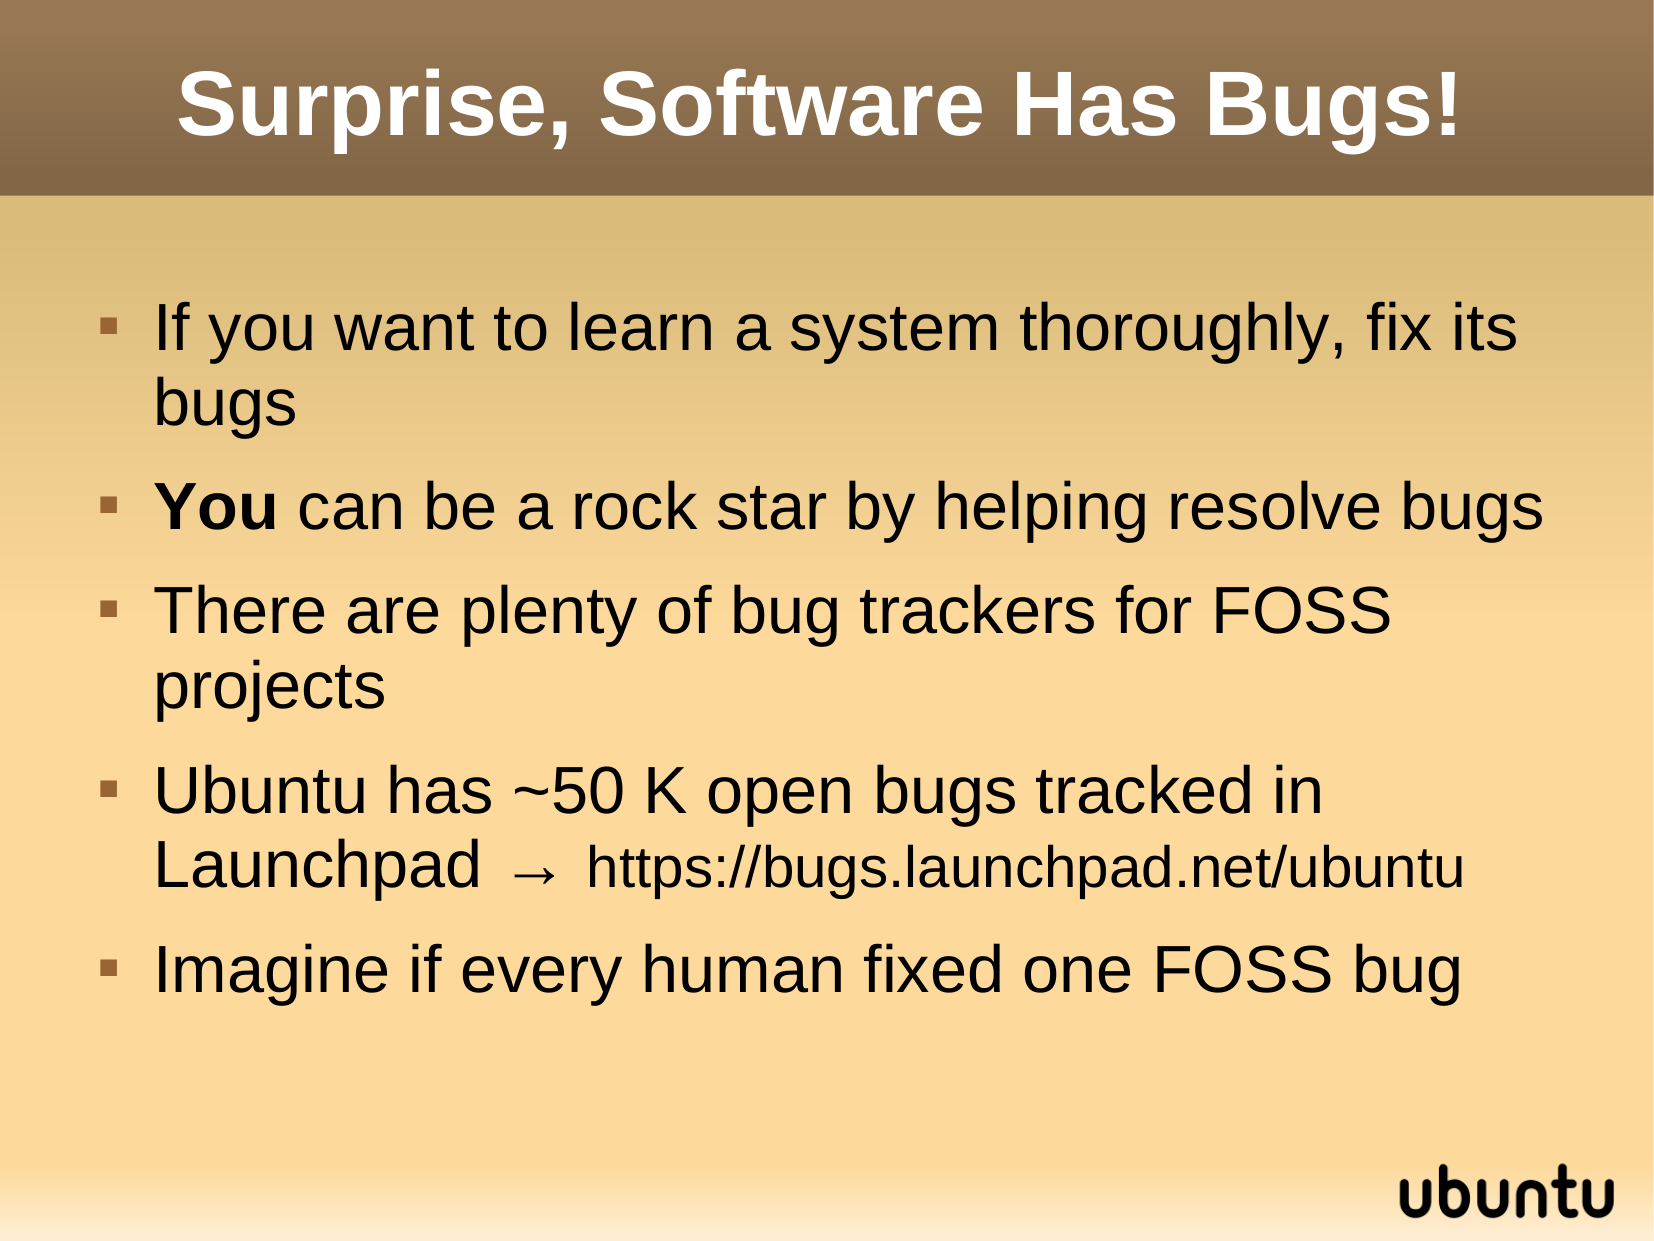

# Surprise, Software Has Bugs!
If you want to learn a system thoroughly, fix its bugs
You can be a rock star by helping resolve bugs
There are plenty of bug trackers for FOSS projects
Ubuntu has ~50 K open bugs tracked in Launchpad → https://bugs.launchpad.net/ubuntu
Imagine if every human fixed one FOSS bug